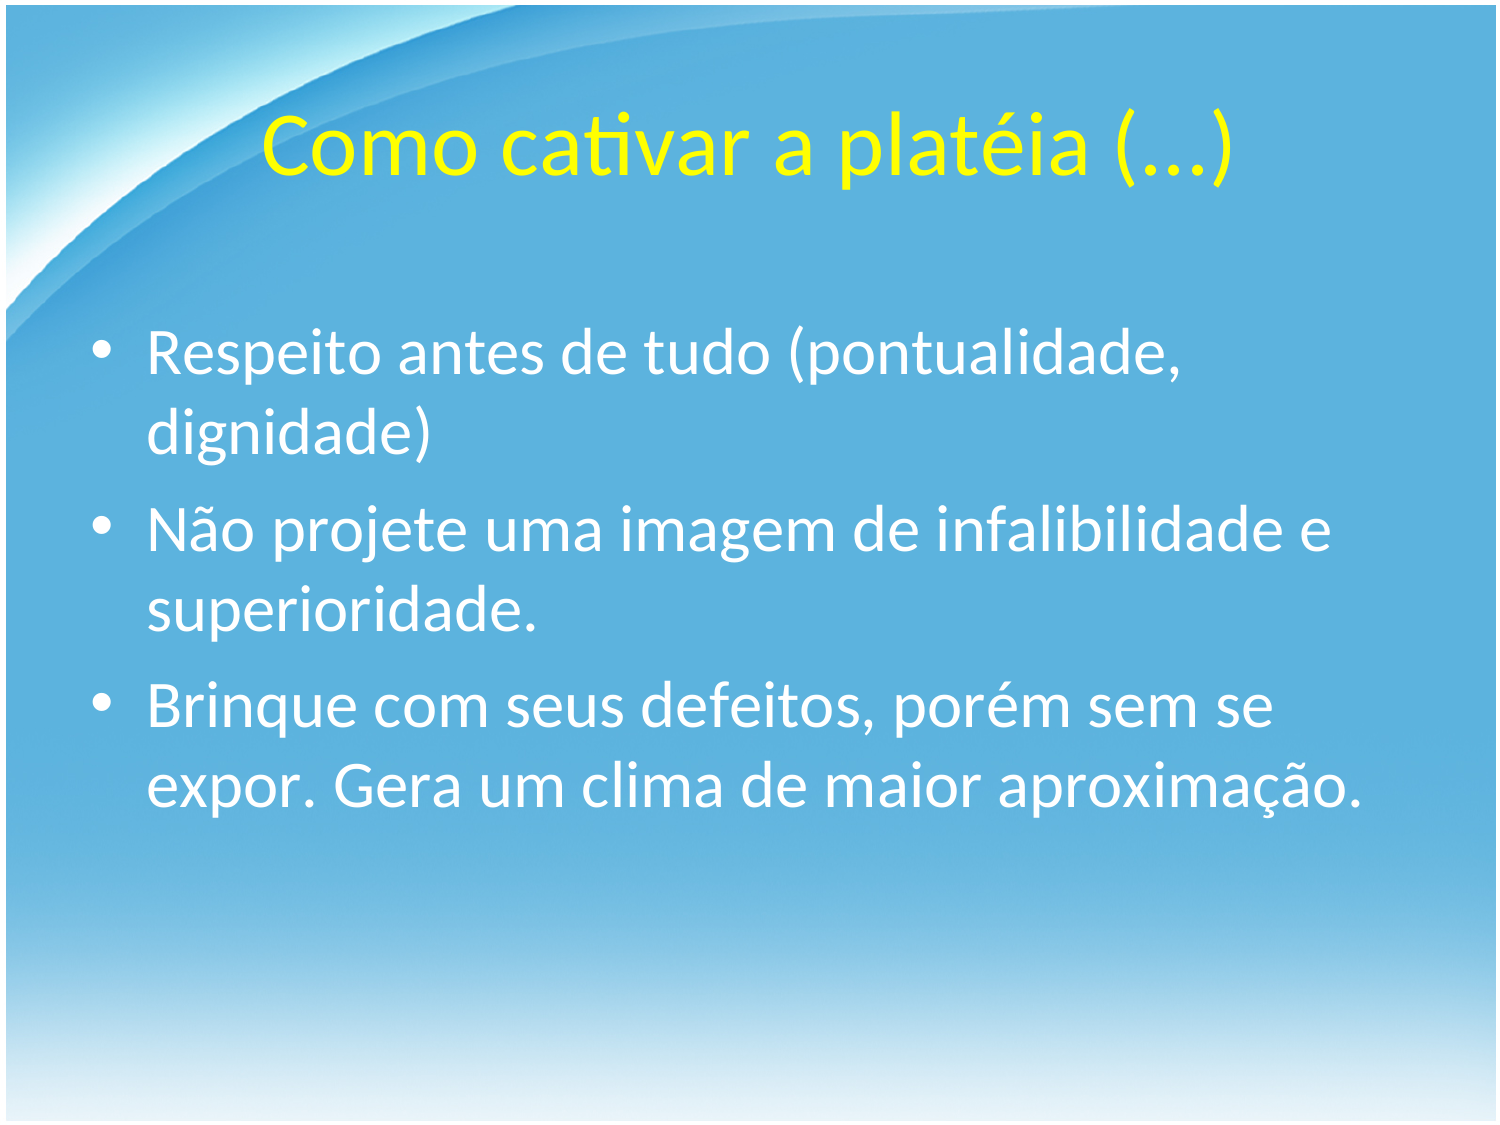

# Como cativar a platéia (...)
Respeito antes de tudo (pontualidade, dignidade)
Não projete uma imagem de infalibilidade e superioridade.
Brinque com seus defeitos, porém sem se expor. Gera um clima de maior aproximação.